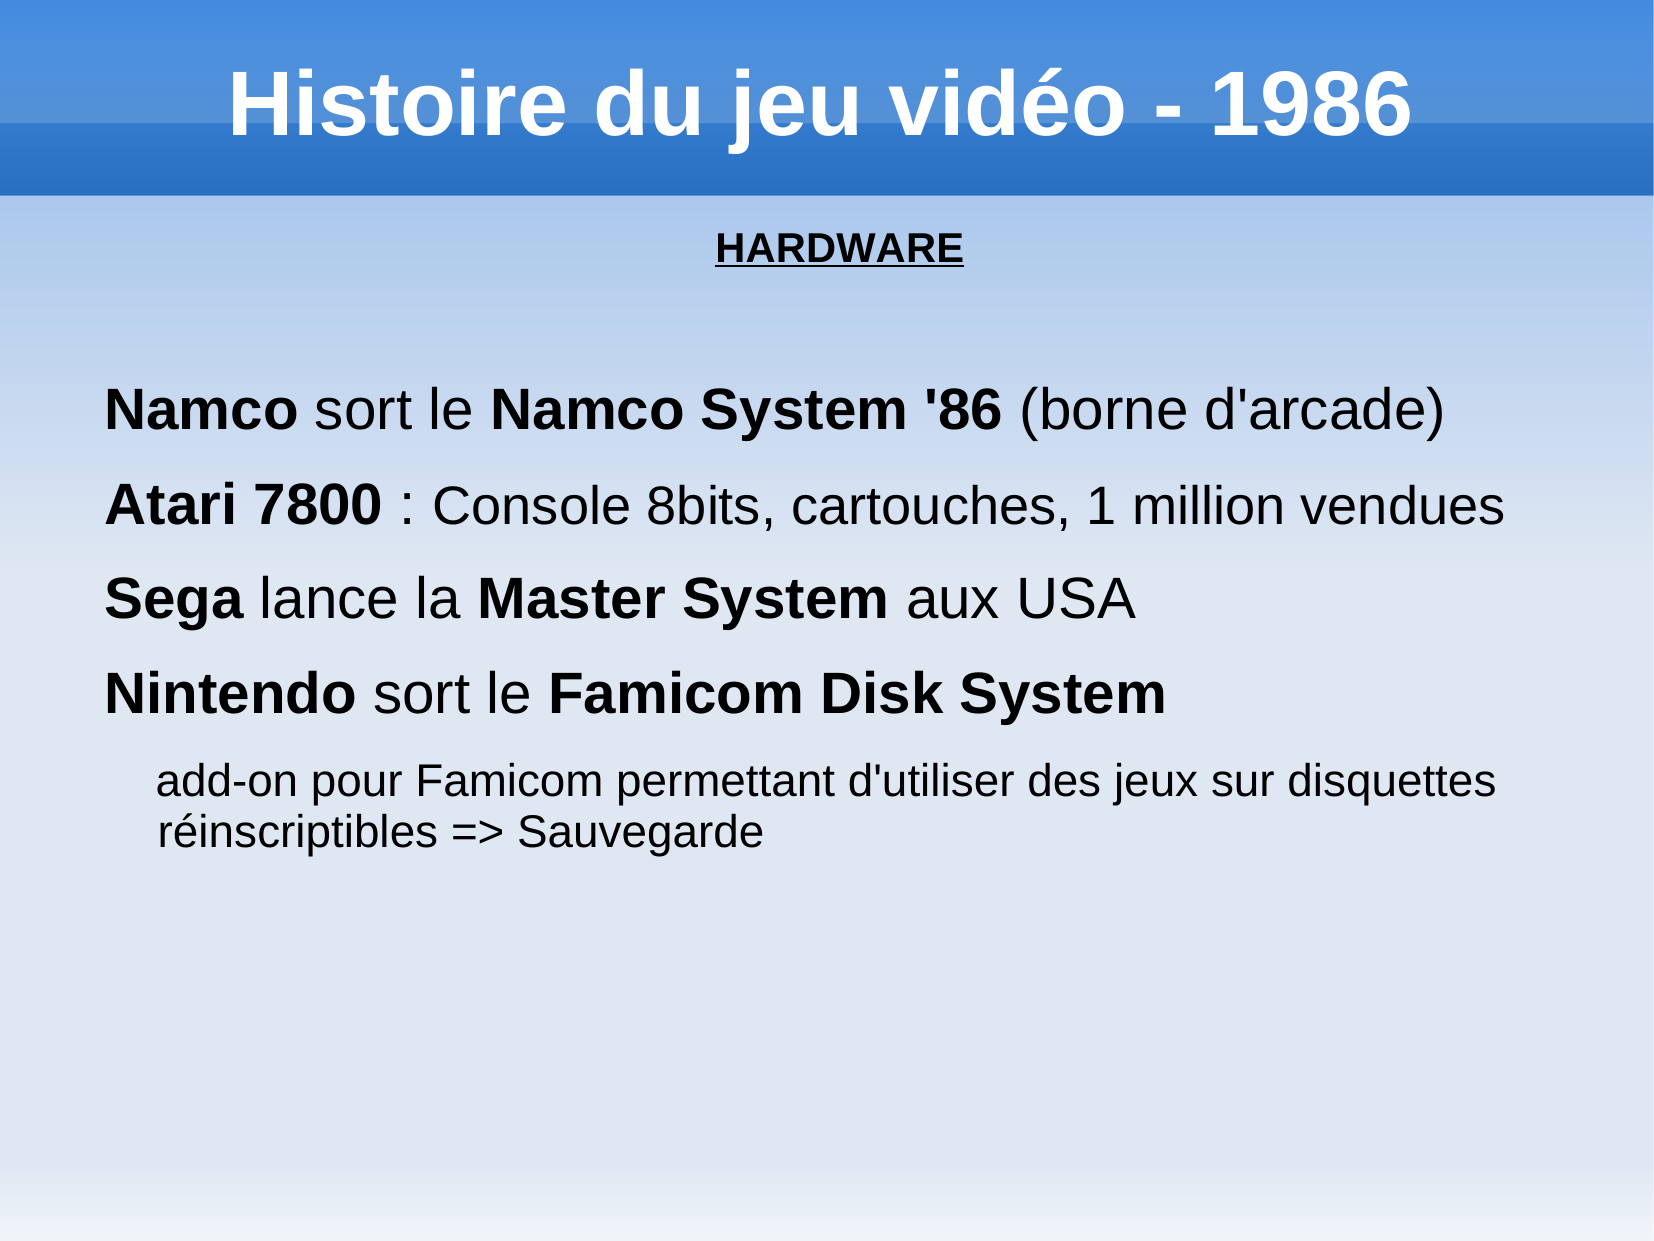

# Histoire du jeu vidéo - 1986
HARDWARE
Namco sort le Namco System '86 (borne d'arcade)
Atari 7800 : Console 8bits, cartouches, 1 million vendues
Sega lance la Master System aux USA
Nintendo sort le Famicom Disk System
 add-on pour Famicom permettant d'utiliser des jeux sur disquettes réinscriptibles => Sauvegarde